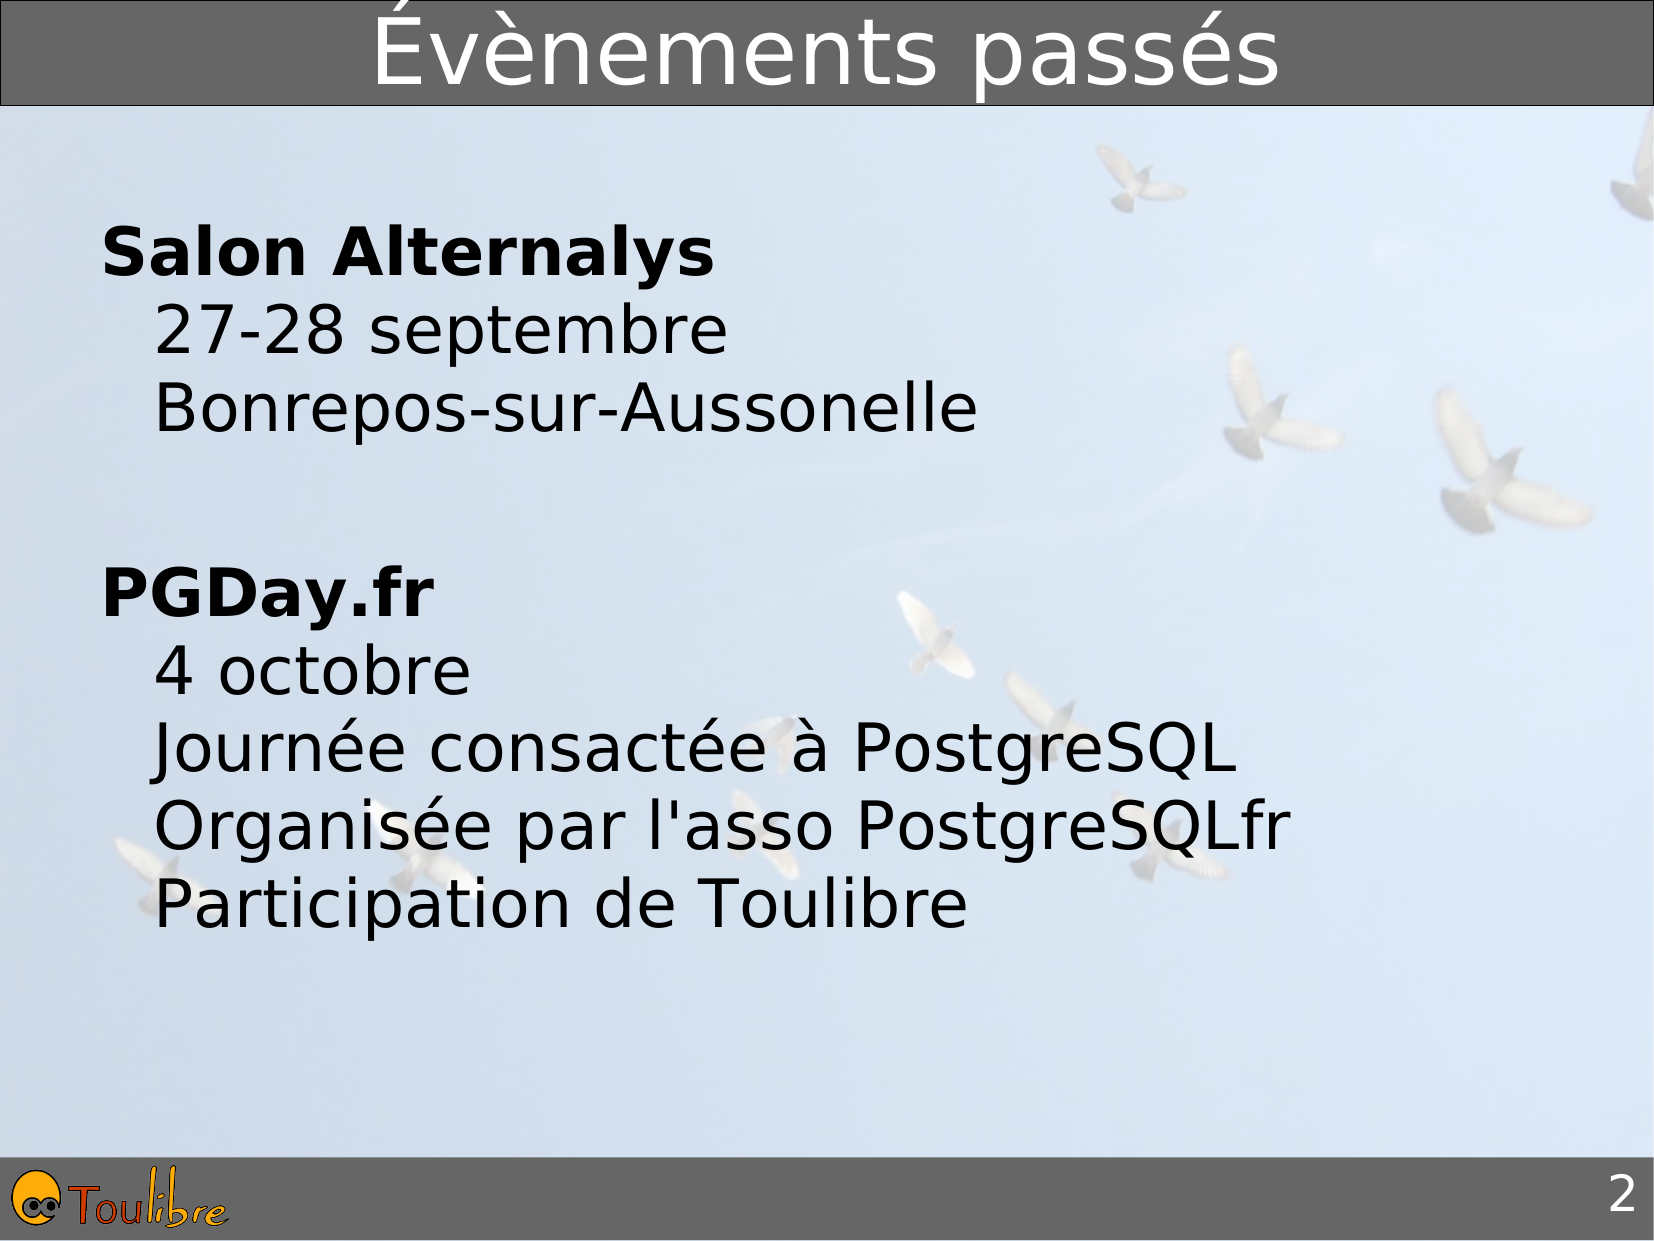

# Évènements passés
Salon Alternalys
27-28 septembre
Bonrepos-sur-Aussonelle
PGDay.fr
4 octobre
Journée consactée à PostgreSQL
Organisée par l'asso PostgreSQLfr
Participation de Toulibre